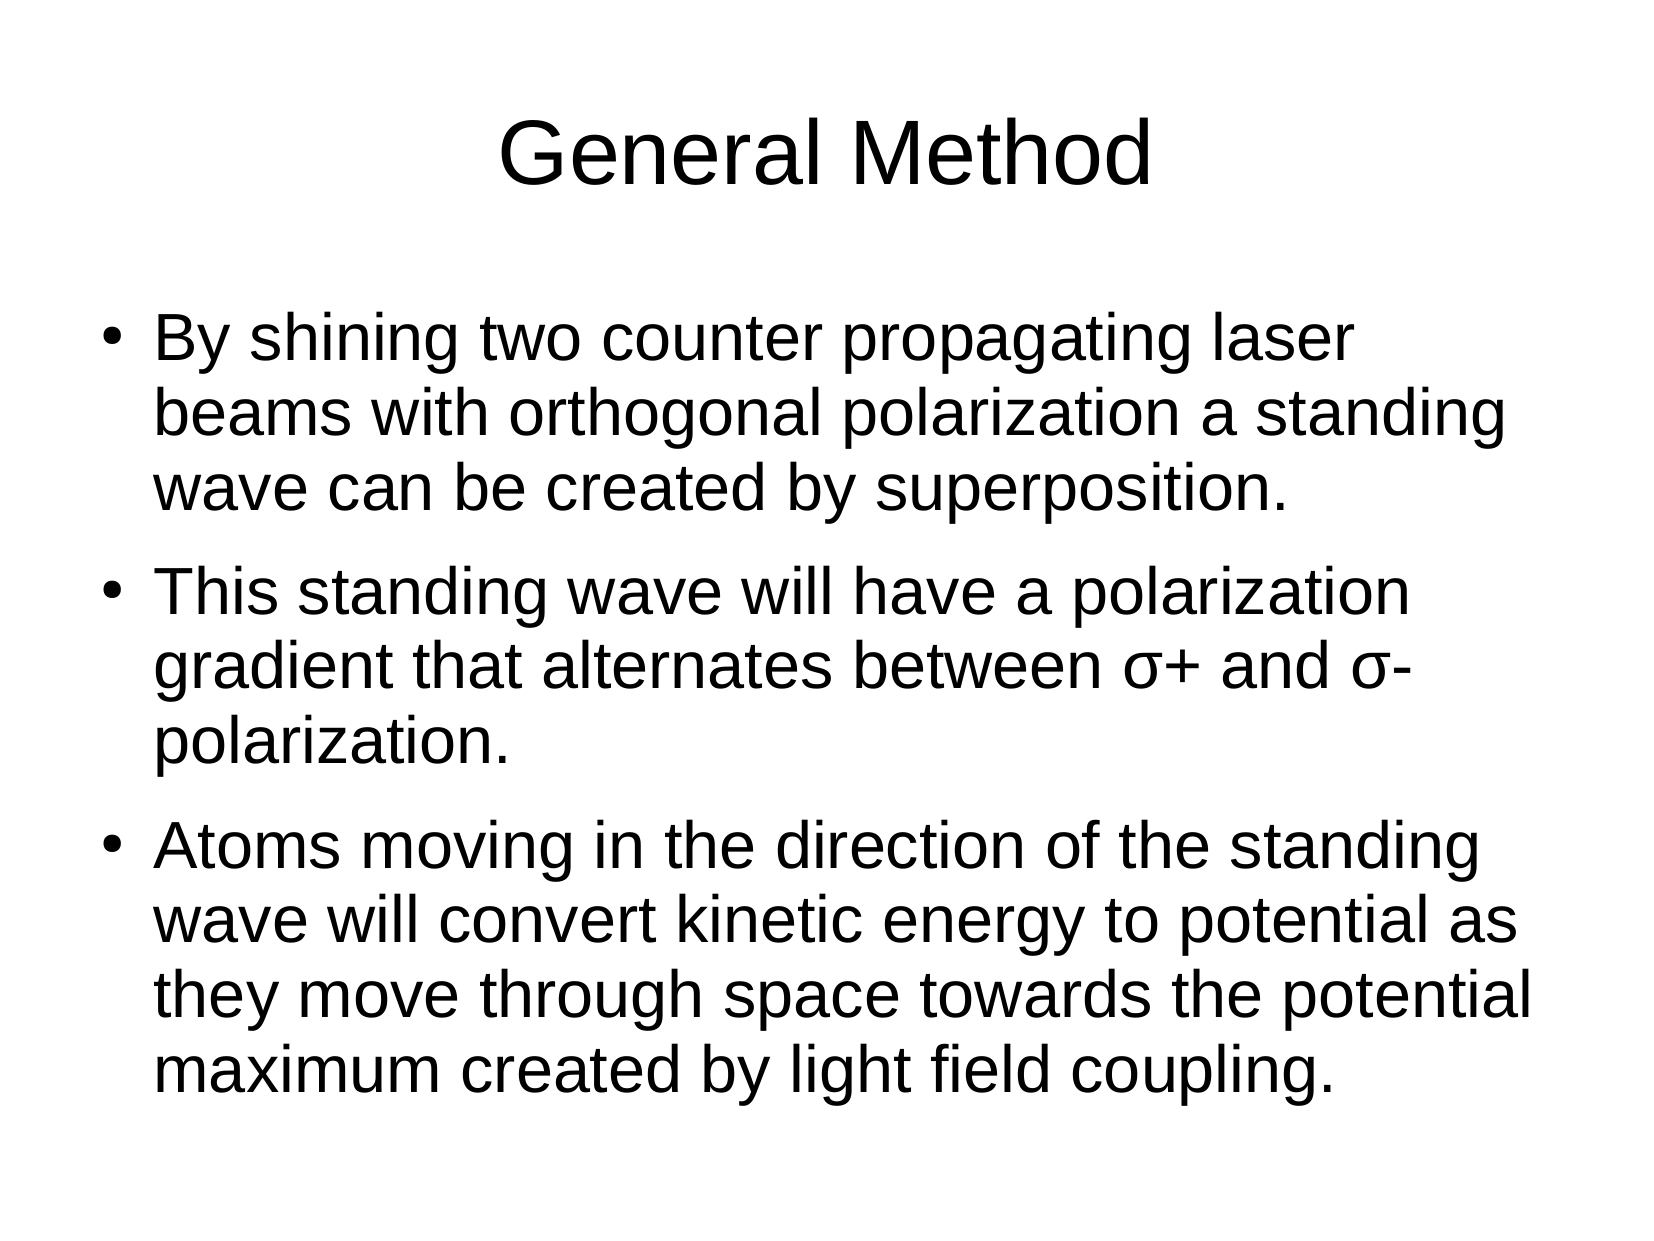

# General Method
By shining two counter propagating laser beams with orthogonal polarization a standing wave can be created by superposition.
This standing wave will have a polarization gradient that alternates between σ+ and σ- polarization.
Atoms moving in the direction of the standing wave will convert kinetic energy to potential as they move through space towards the potential maximum created by light field coupling.